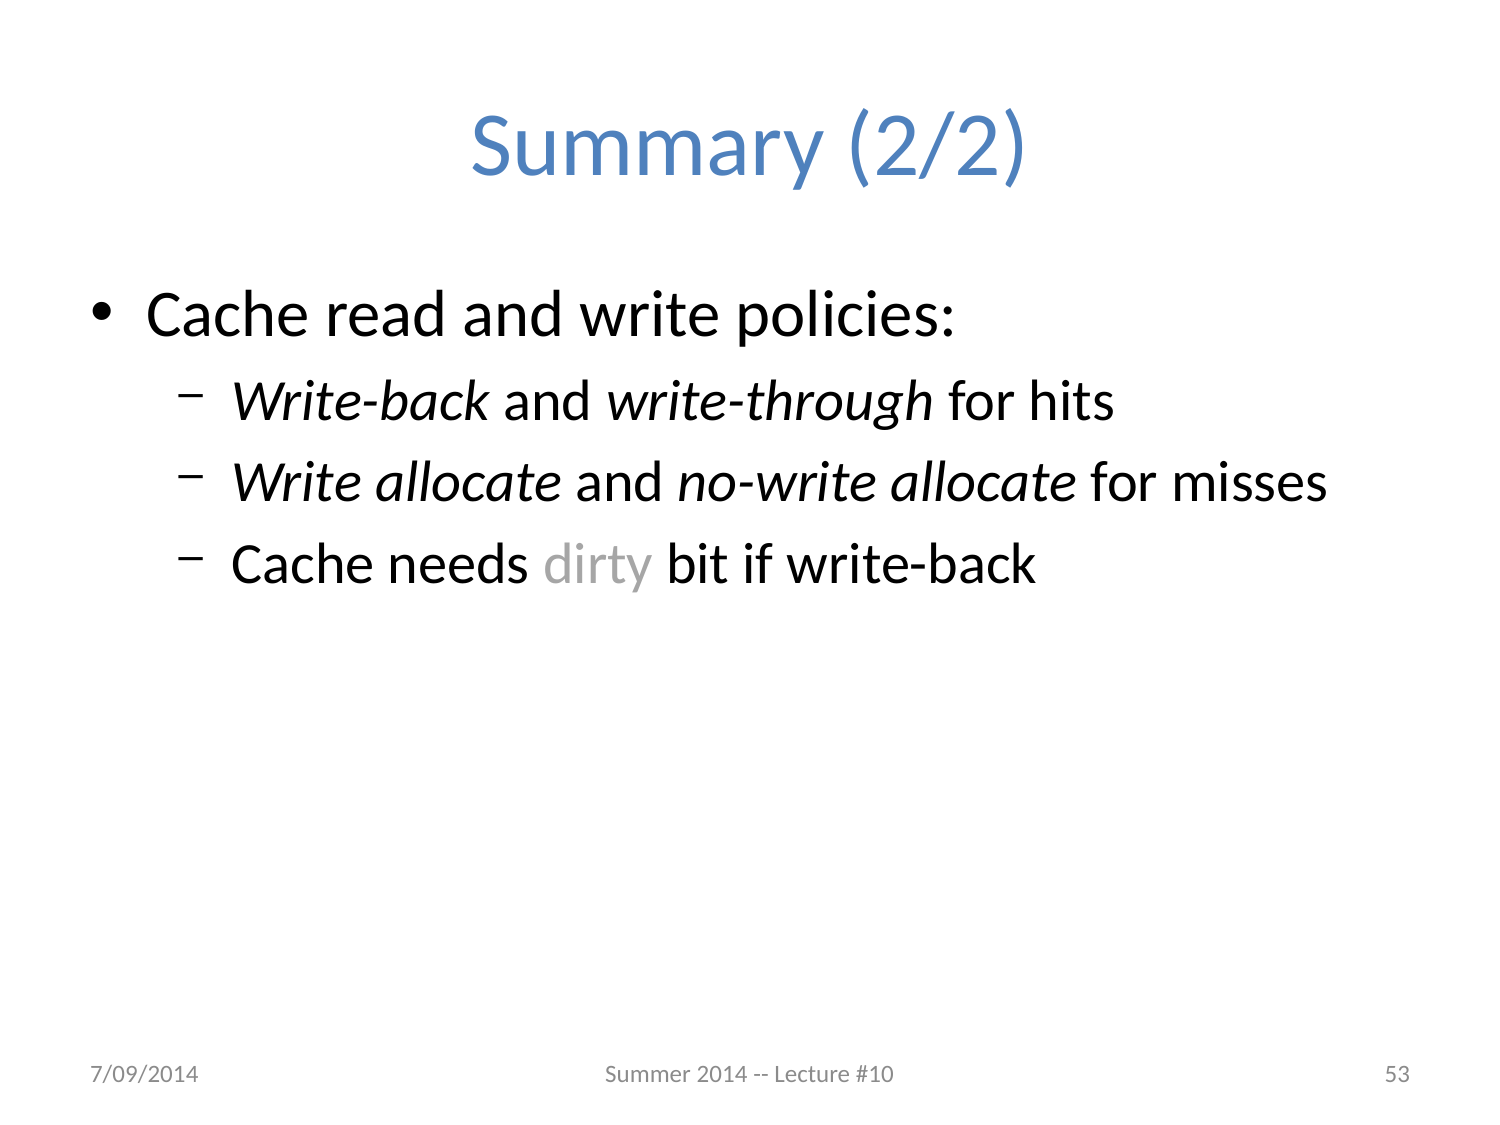

# Summary (2/2)
Cache read and write policies:
Write-back and write-through for hits
Write allocate and no-write allocate for misses
Cache needs dirty bit if write-back
7/09/2014
Summer 2014 -- Lecture #10